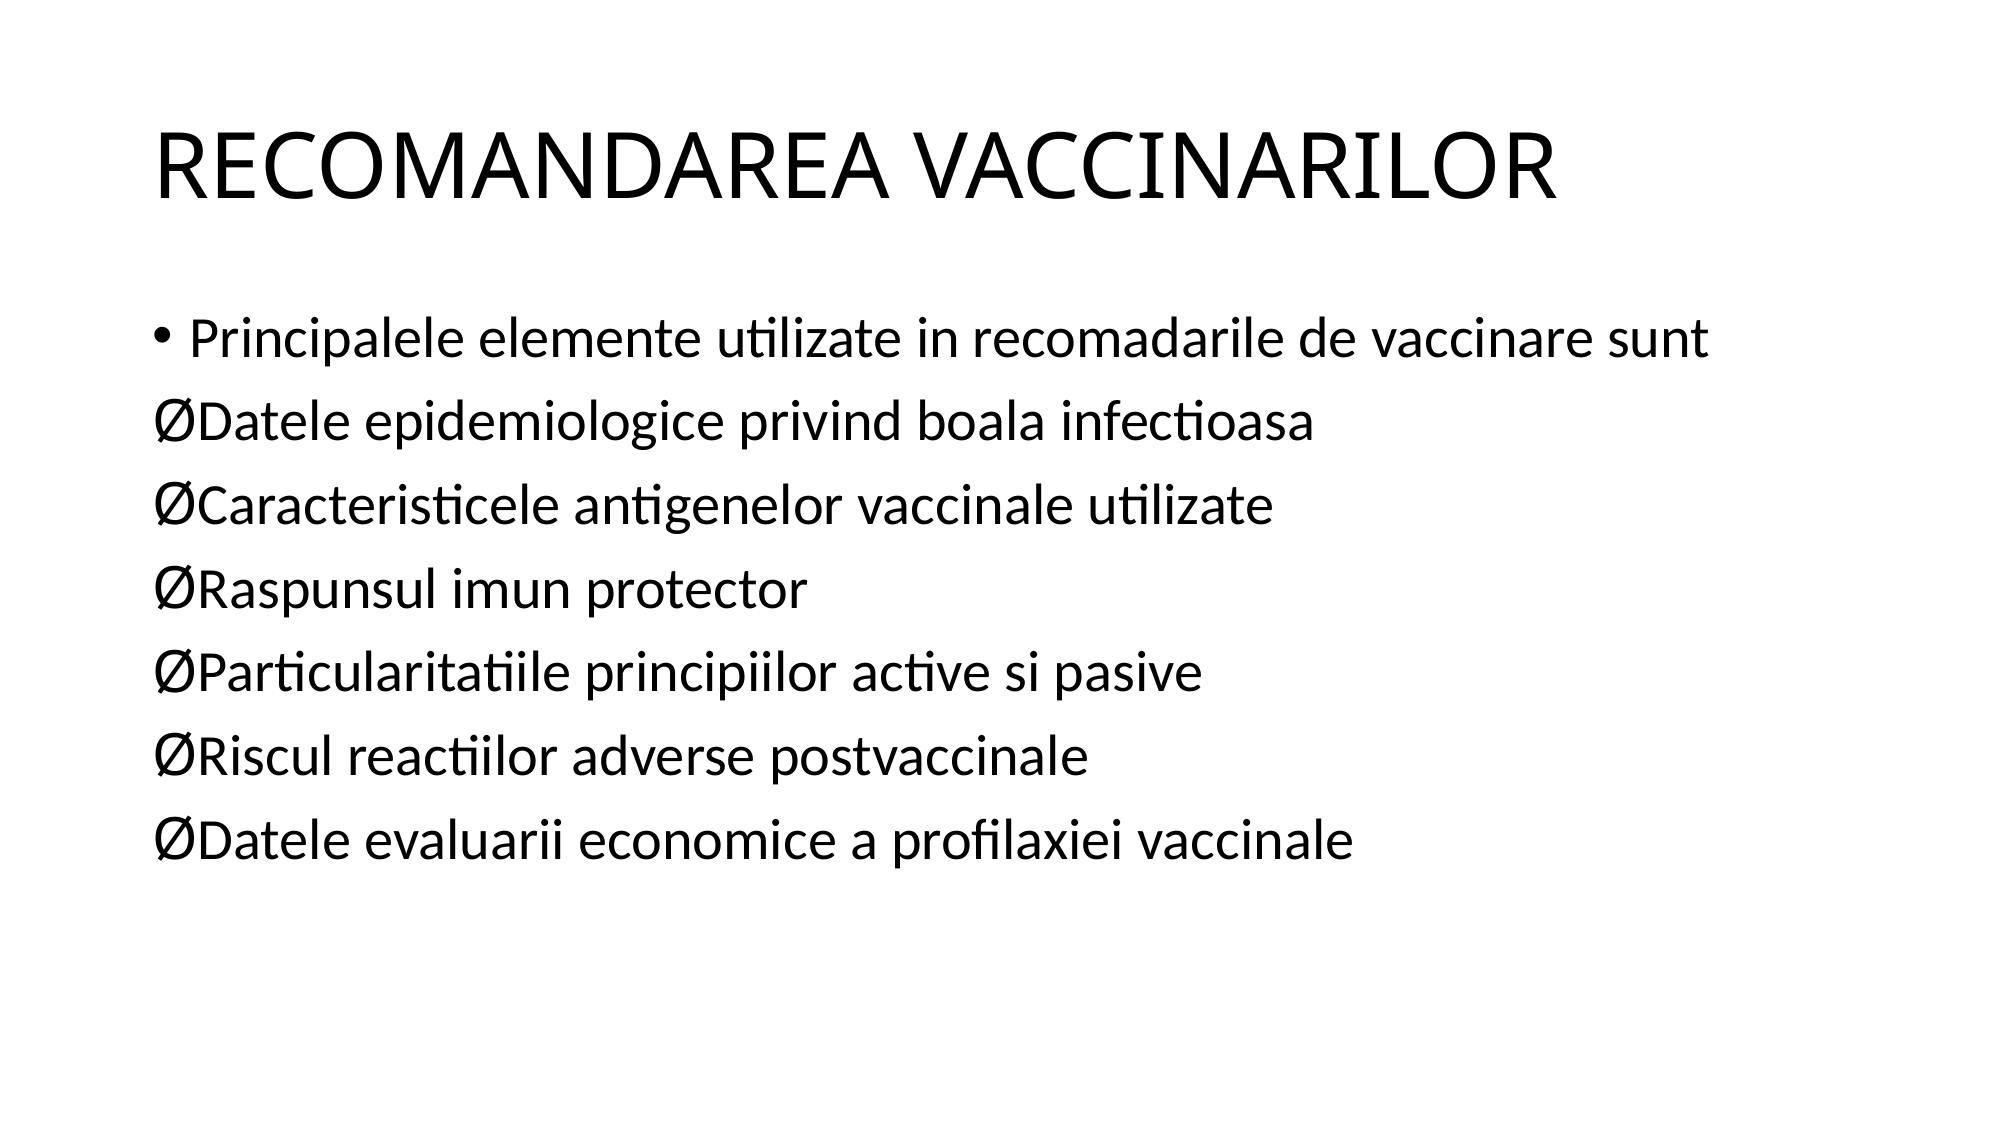

# RECOMANDAREA VACCINARILOR
Principalele elemente utilizate in recomadarile de vaccinare sunt
Datele epidemiologice privind boala infectioasa
Caracteristicele antigenelor vaccinale utilizate
Raspunsul imun protector
Particularitatiile principiilor active si pasive
Riscul reactiilor adverse postvaccinale
Datele evaluarii economice a profilaxiei vaccinale